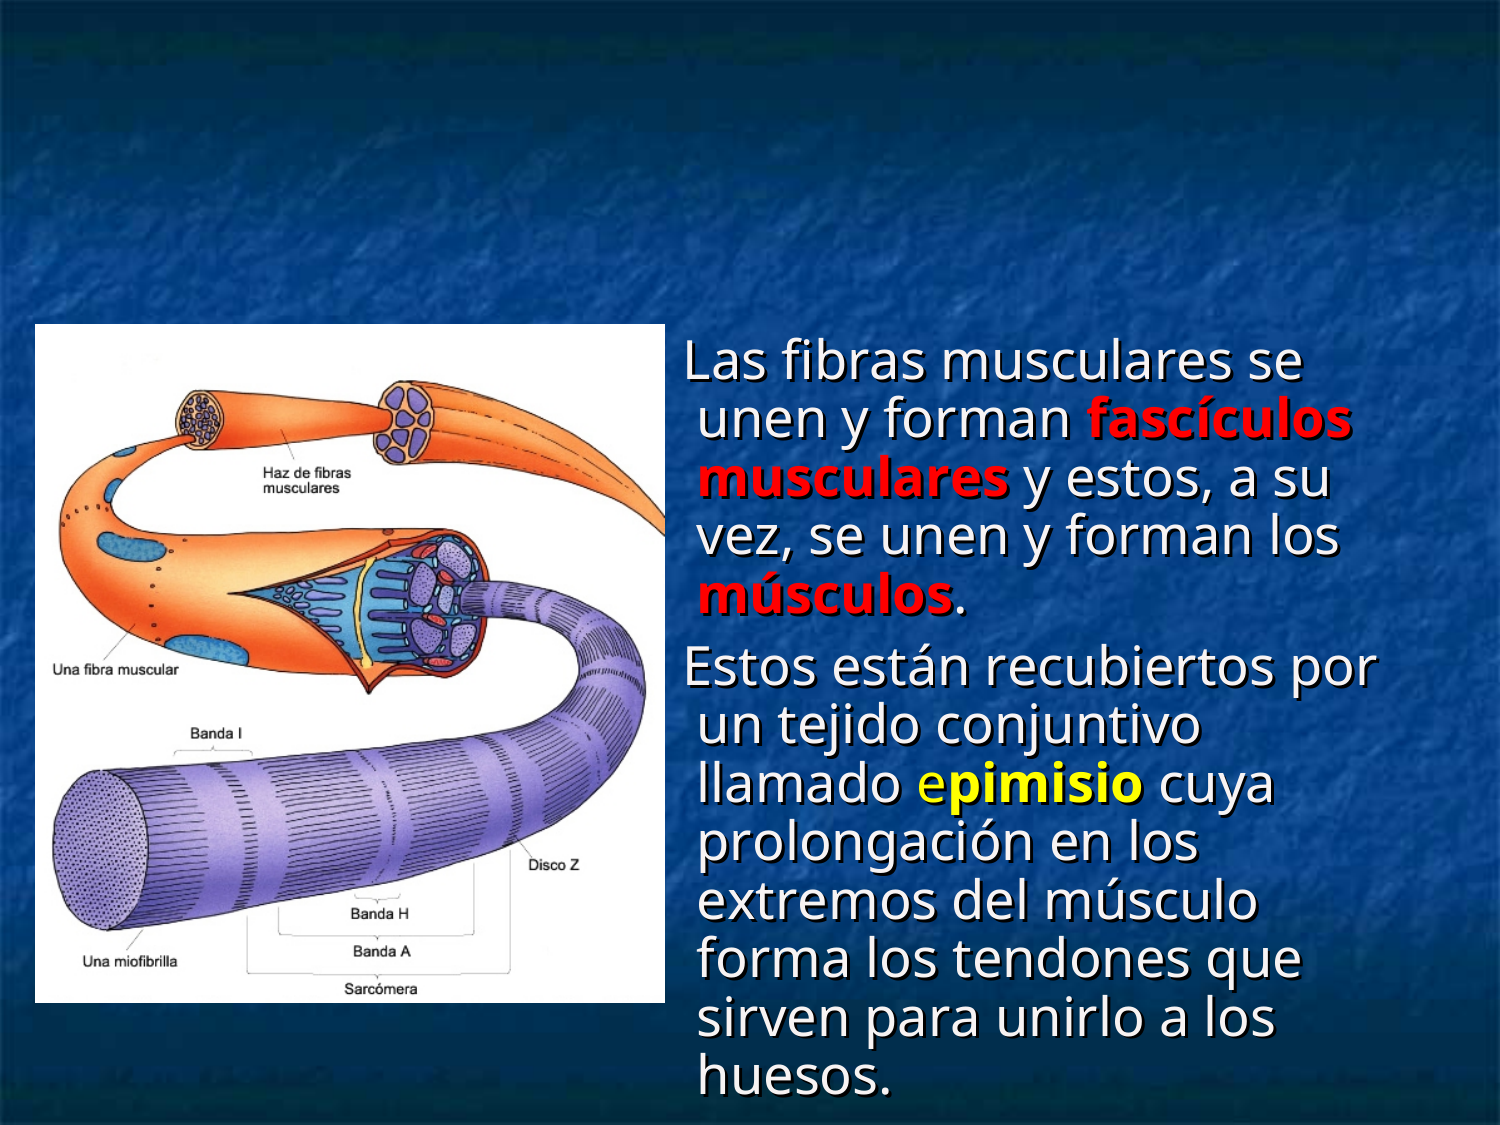

#
 Las fibras musculares se unen y forman fascículos musculares y estos, a su vez, se unen y forman los músculos.
 Estos están recubiertos por un tejido conjuntivo llamado epimisio cuya prolongación en los extremos del músculo forma los tendones que sirven para unirlo a los huesos.